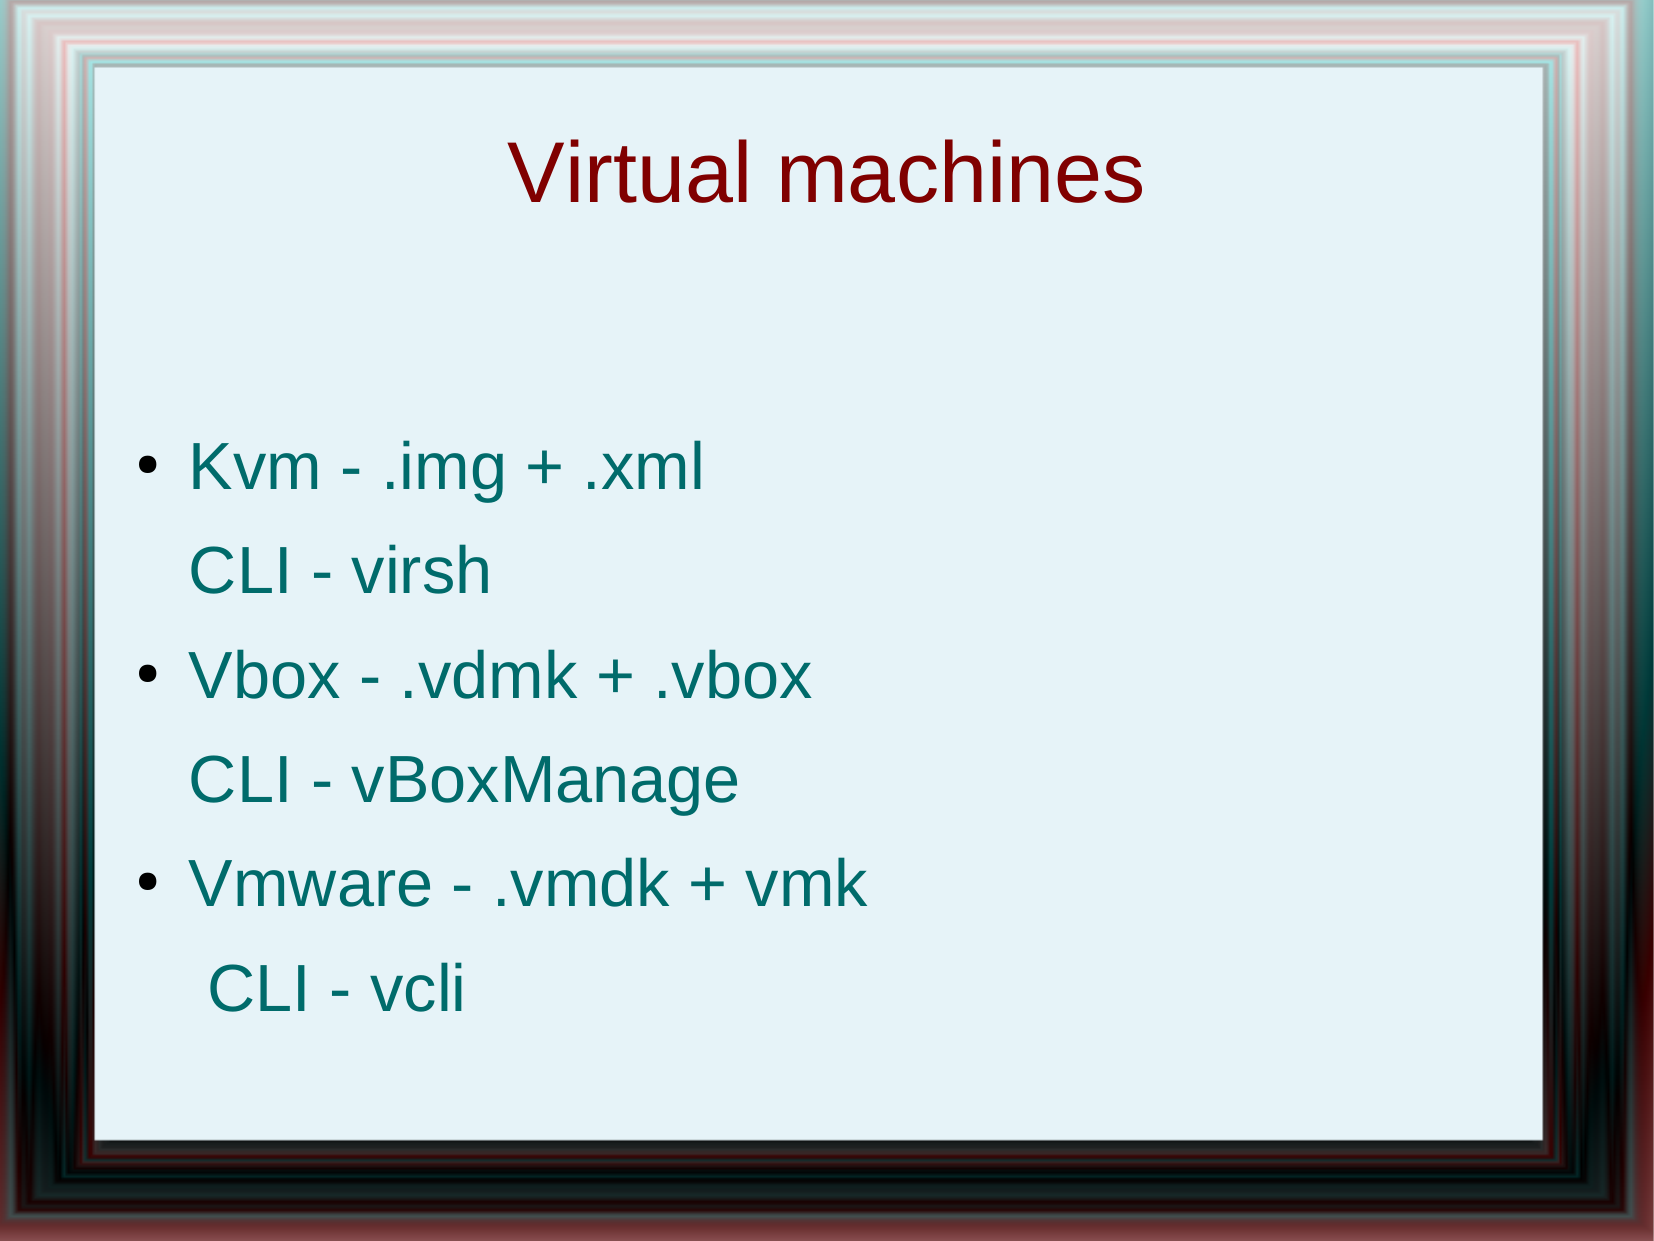

# Virtual machines
Kvm - .img + .xml
CLI - virsh
Vbox - .vdmk + .vbox
CLI - vBoxManage
Vmware - .vmdk + vmk
 CLI - vcli